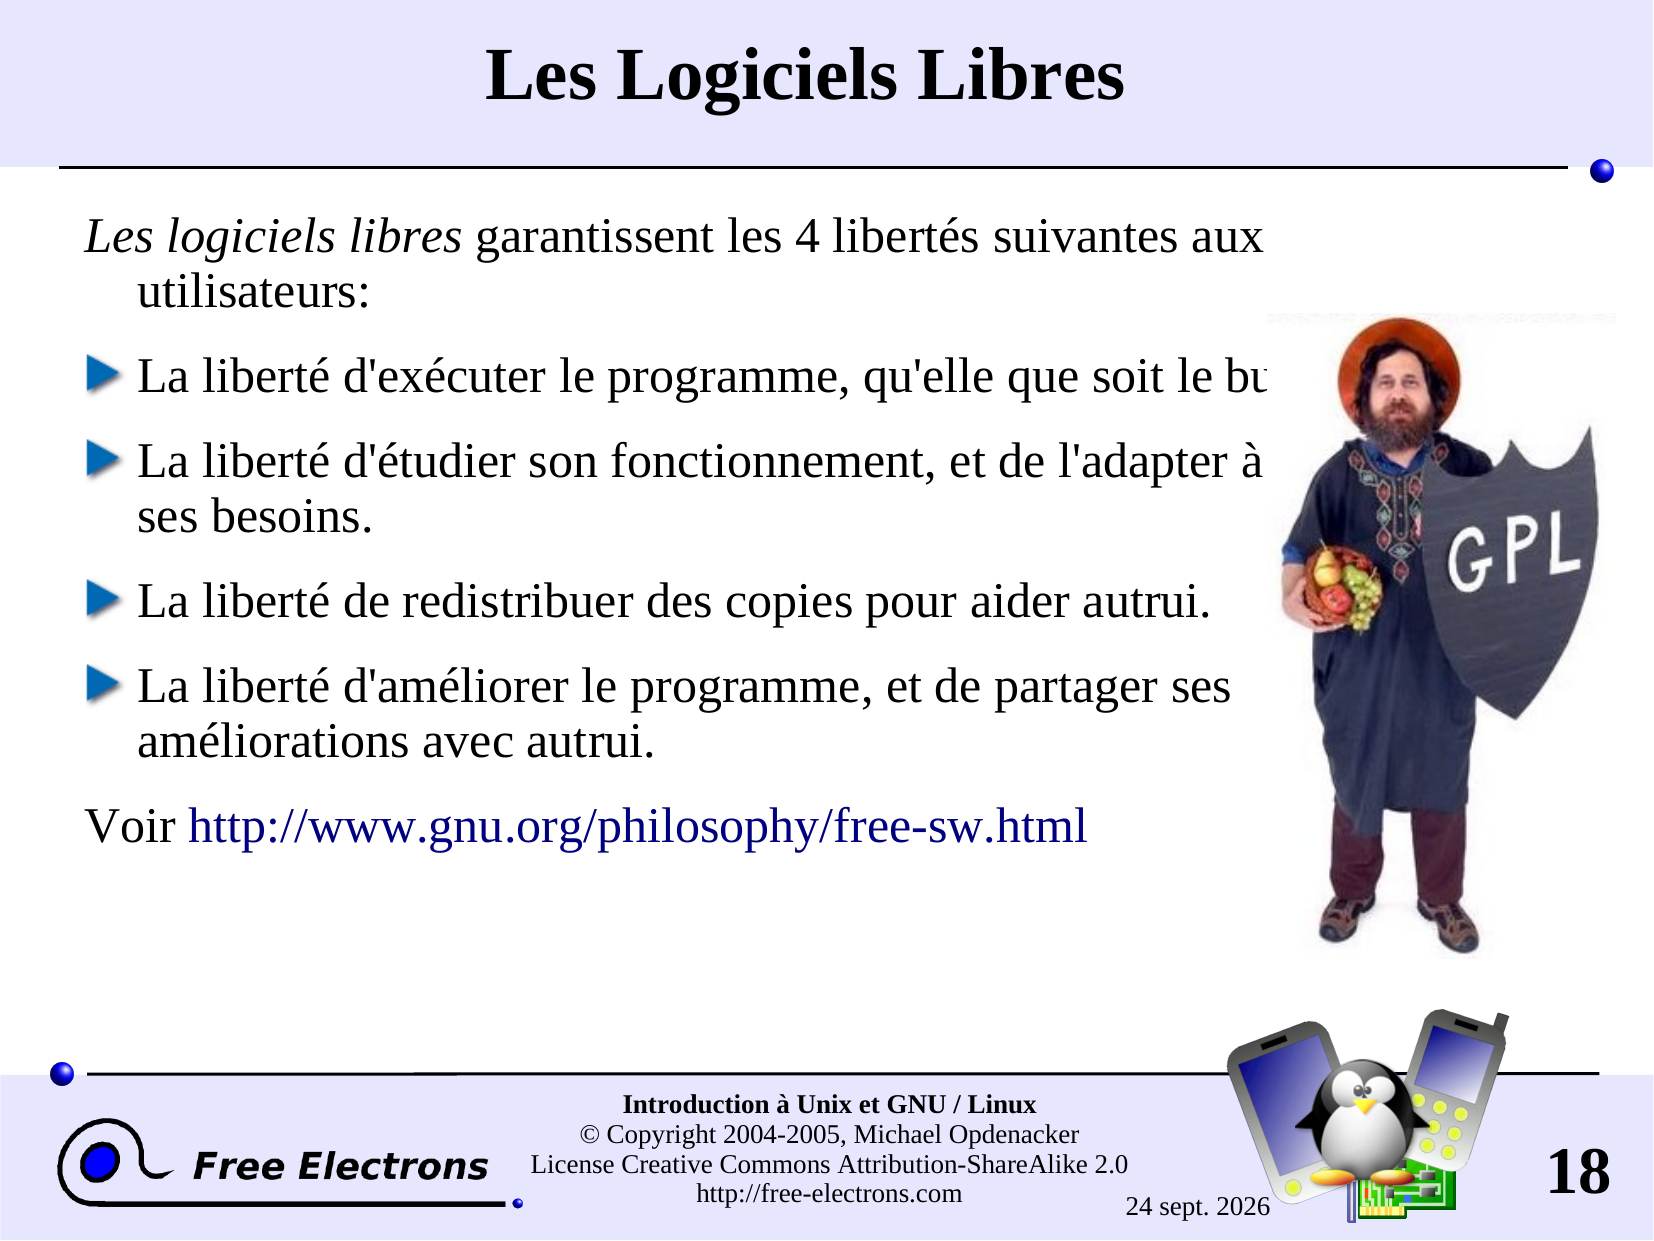

# Les Logiciels Libres
Les logiciels libres garantissent les 4 libertés suivantes aux utilisateurs:
La liberté d'exécuter le programme, qu'elle que soit le but
La liberté d'étudier son fonctionnement, et de l'adapter à ses besoins.
La liberté de redistribuer des copies pour aider autrui.
La liberté d'améliorer le programme, et de partager ses améliorations avec autrui.
Voir http://www.gnu.org/philosophy/free-sw.html